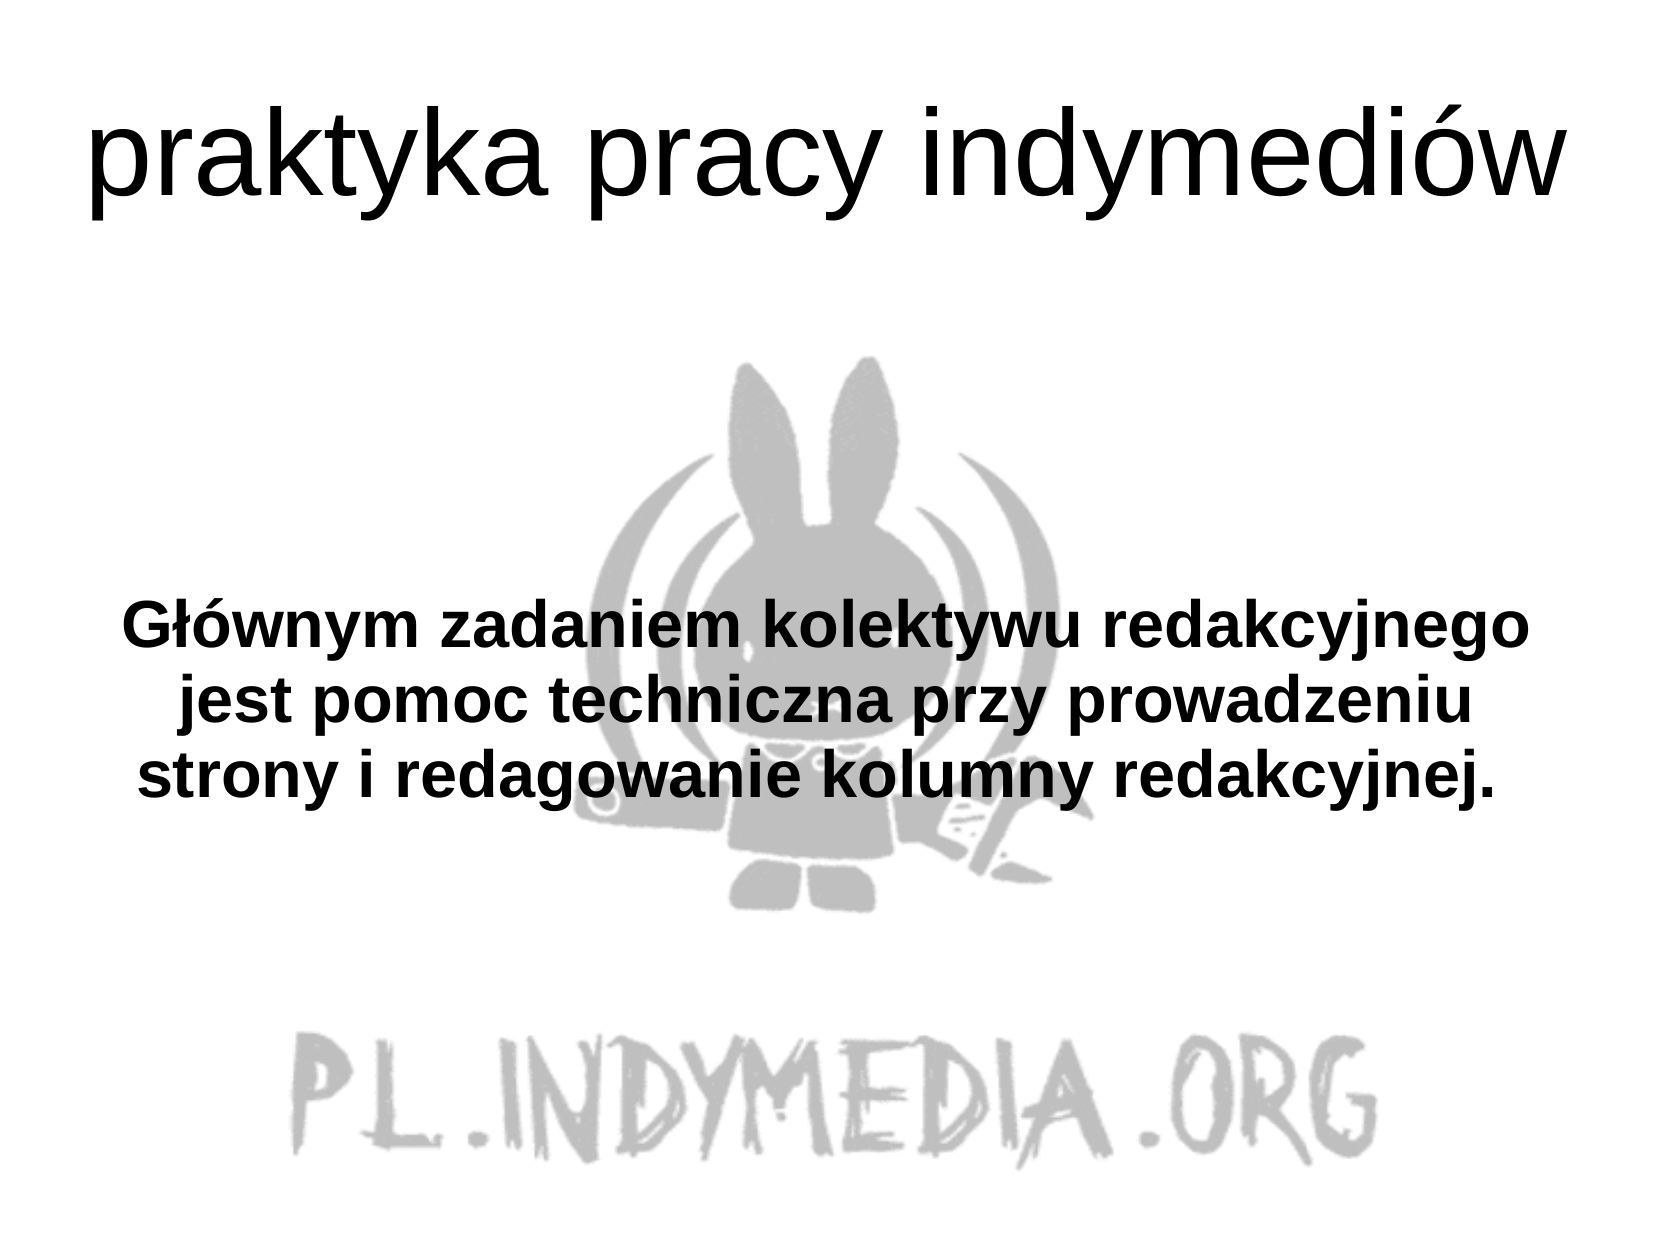

# praktyka pracy indymediów
Głównym zadaniem kolektywu redakcyjnego jest pomoc techniczna przy prowadzeniu strony i redagowanie kolumny redakcyjnej.